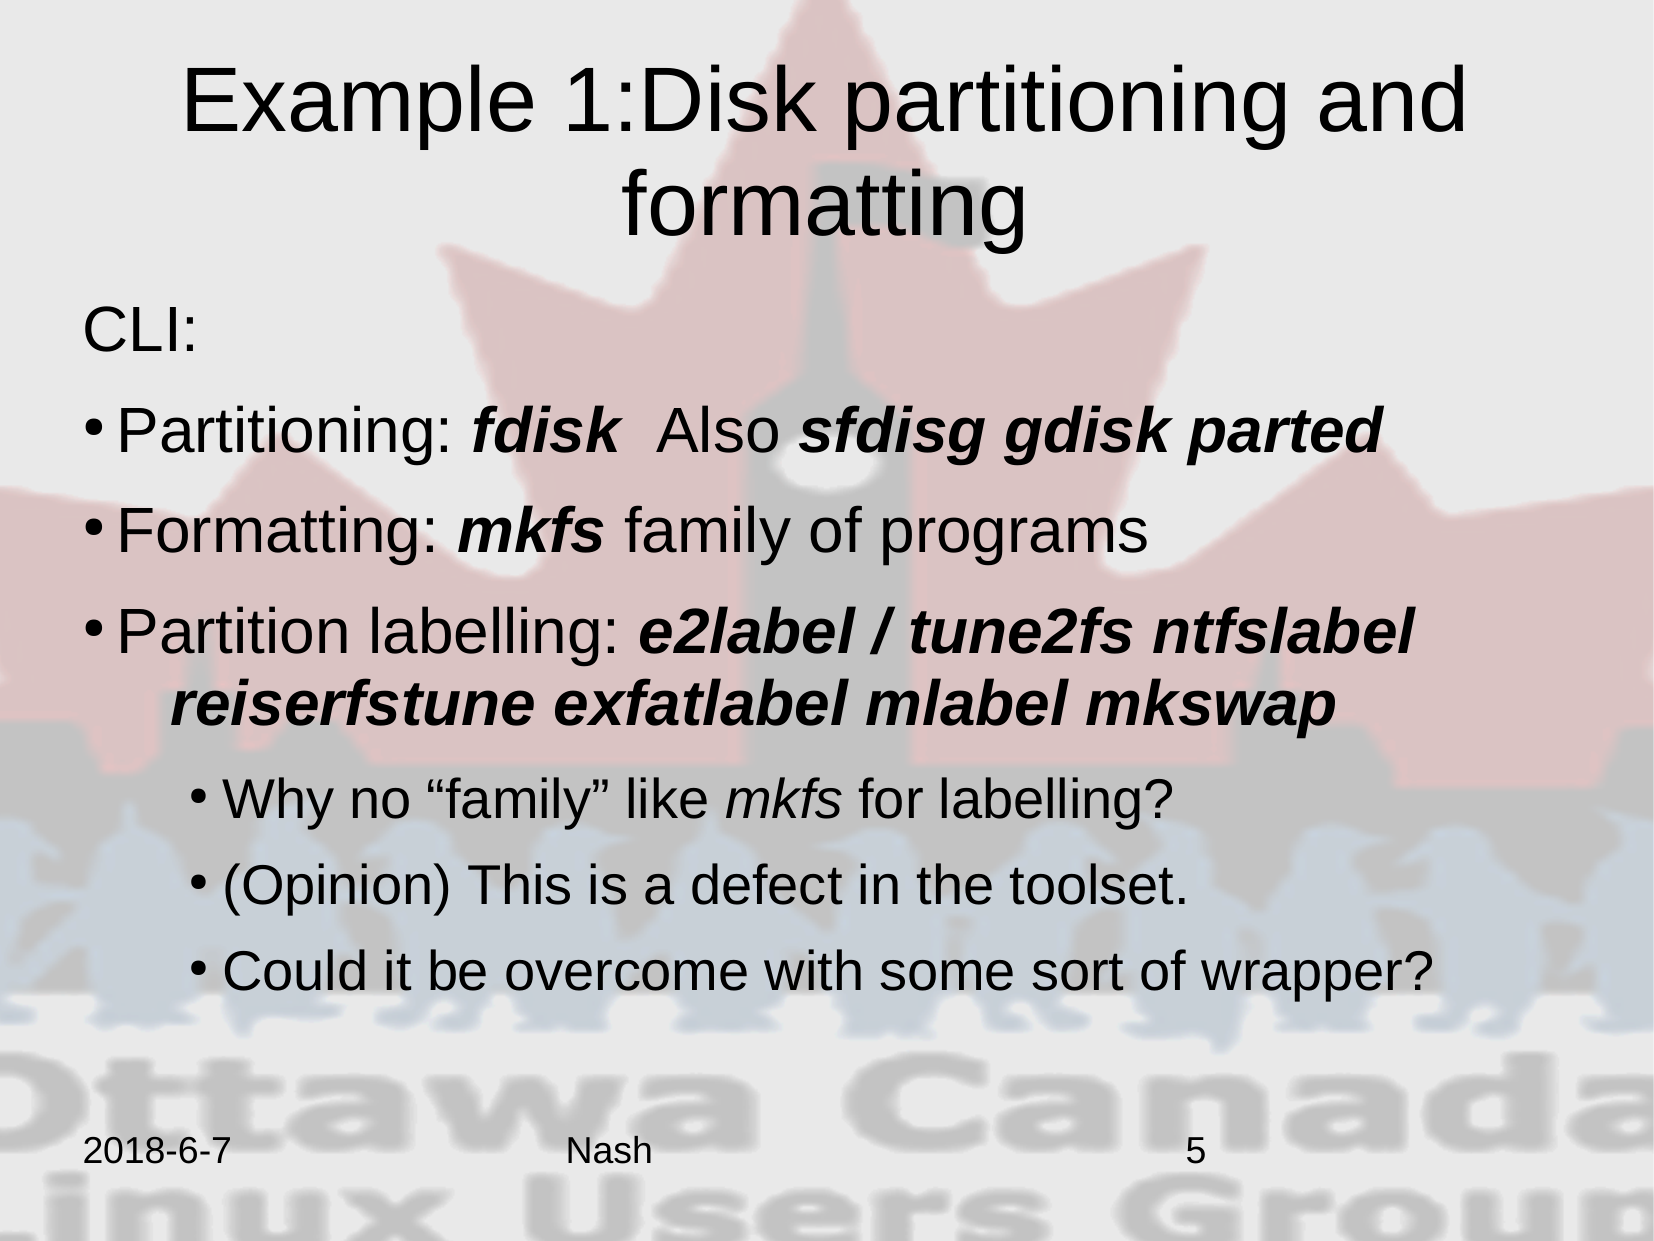

# Example 1:Disk partitioning and formatting
CLI:
Partitioning: fdisk Also sfdisg gdisk parted
Formatting: mkfs family of programs
Partition labelling: e2label / tune2fs ntfslabel reiserfstune exfatlabel mlabel mkswap
Why no “family” like mkfs for labelling?
(Opinion) This is a defect in the toolset.
Could it be overcome with some sort of wrapper?
5